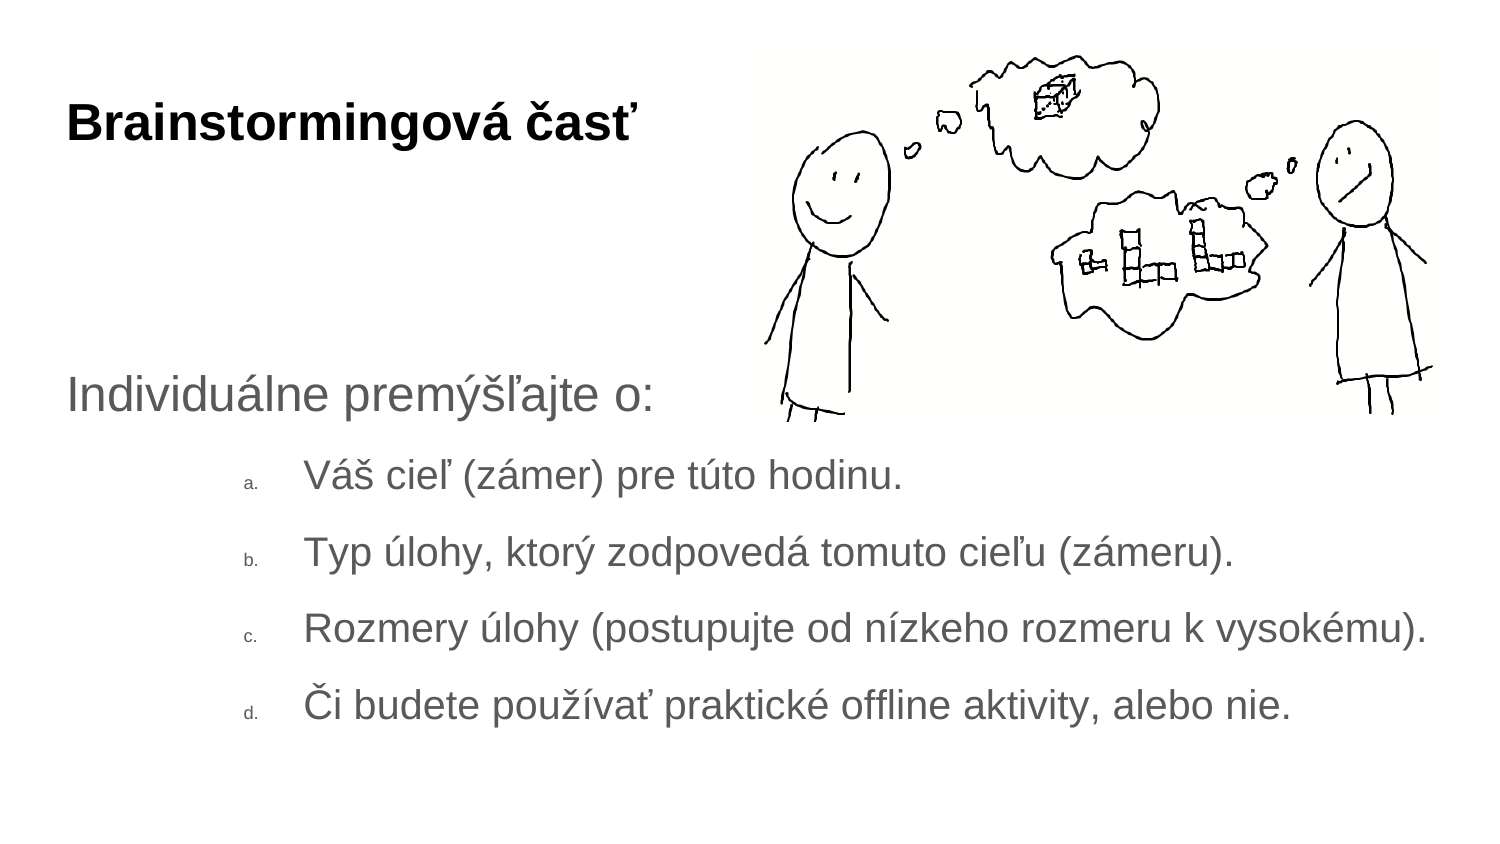

# Brainstormingová časť
Individuálne premýšľajte o:
Váš cieľ (zámer) pre túto hodinu.
Typ úlohy, ktorý zodpovedá tomuto cieľu (zámeru).
Rozmery úlohy (postupujte od nízkeho rozmeru k vysokému).
Či budete používať praktické offline aktivity, alebo nie.